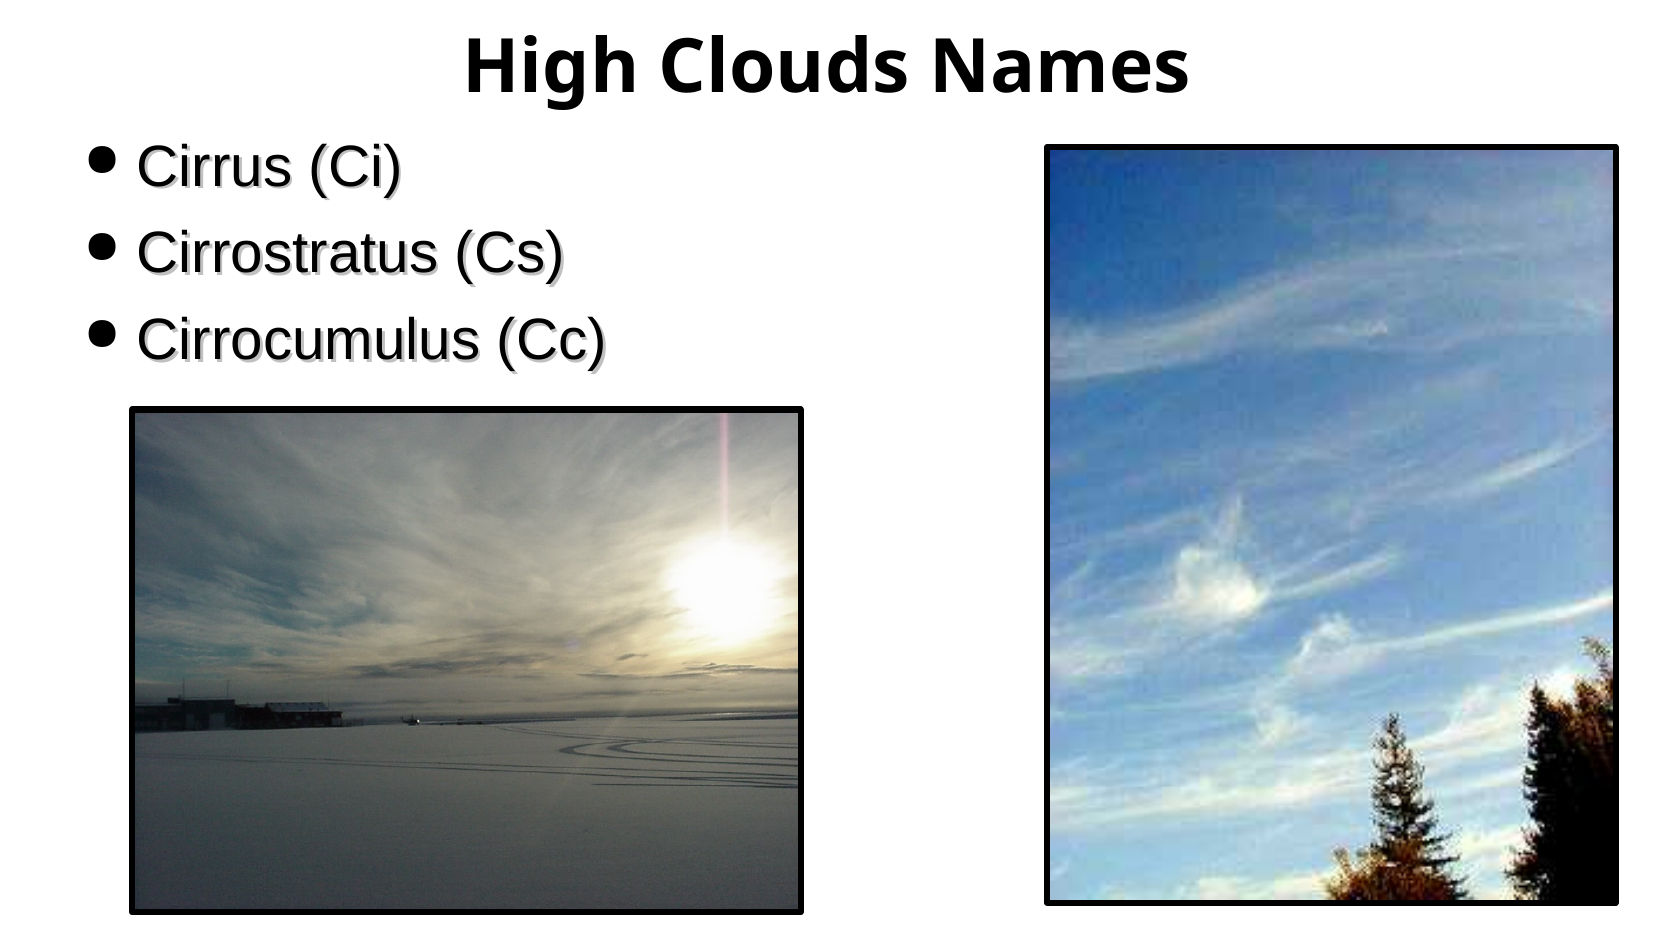

# High Clouds Names
 Cirrus (Ci)
 Cirrostratus (Cs)
 Cirrocumulus (Cc)